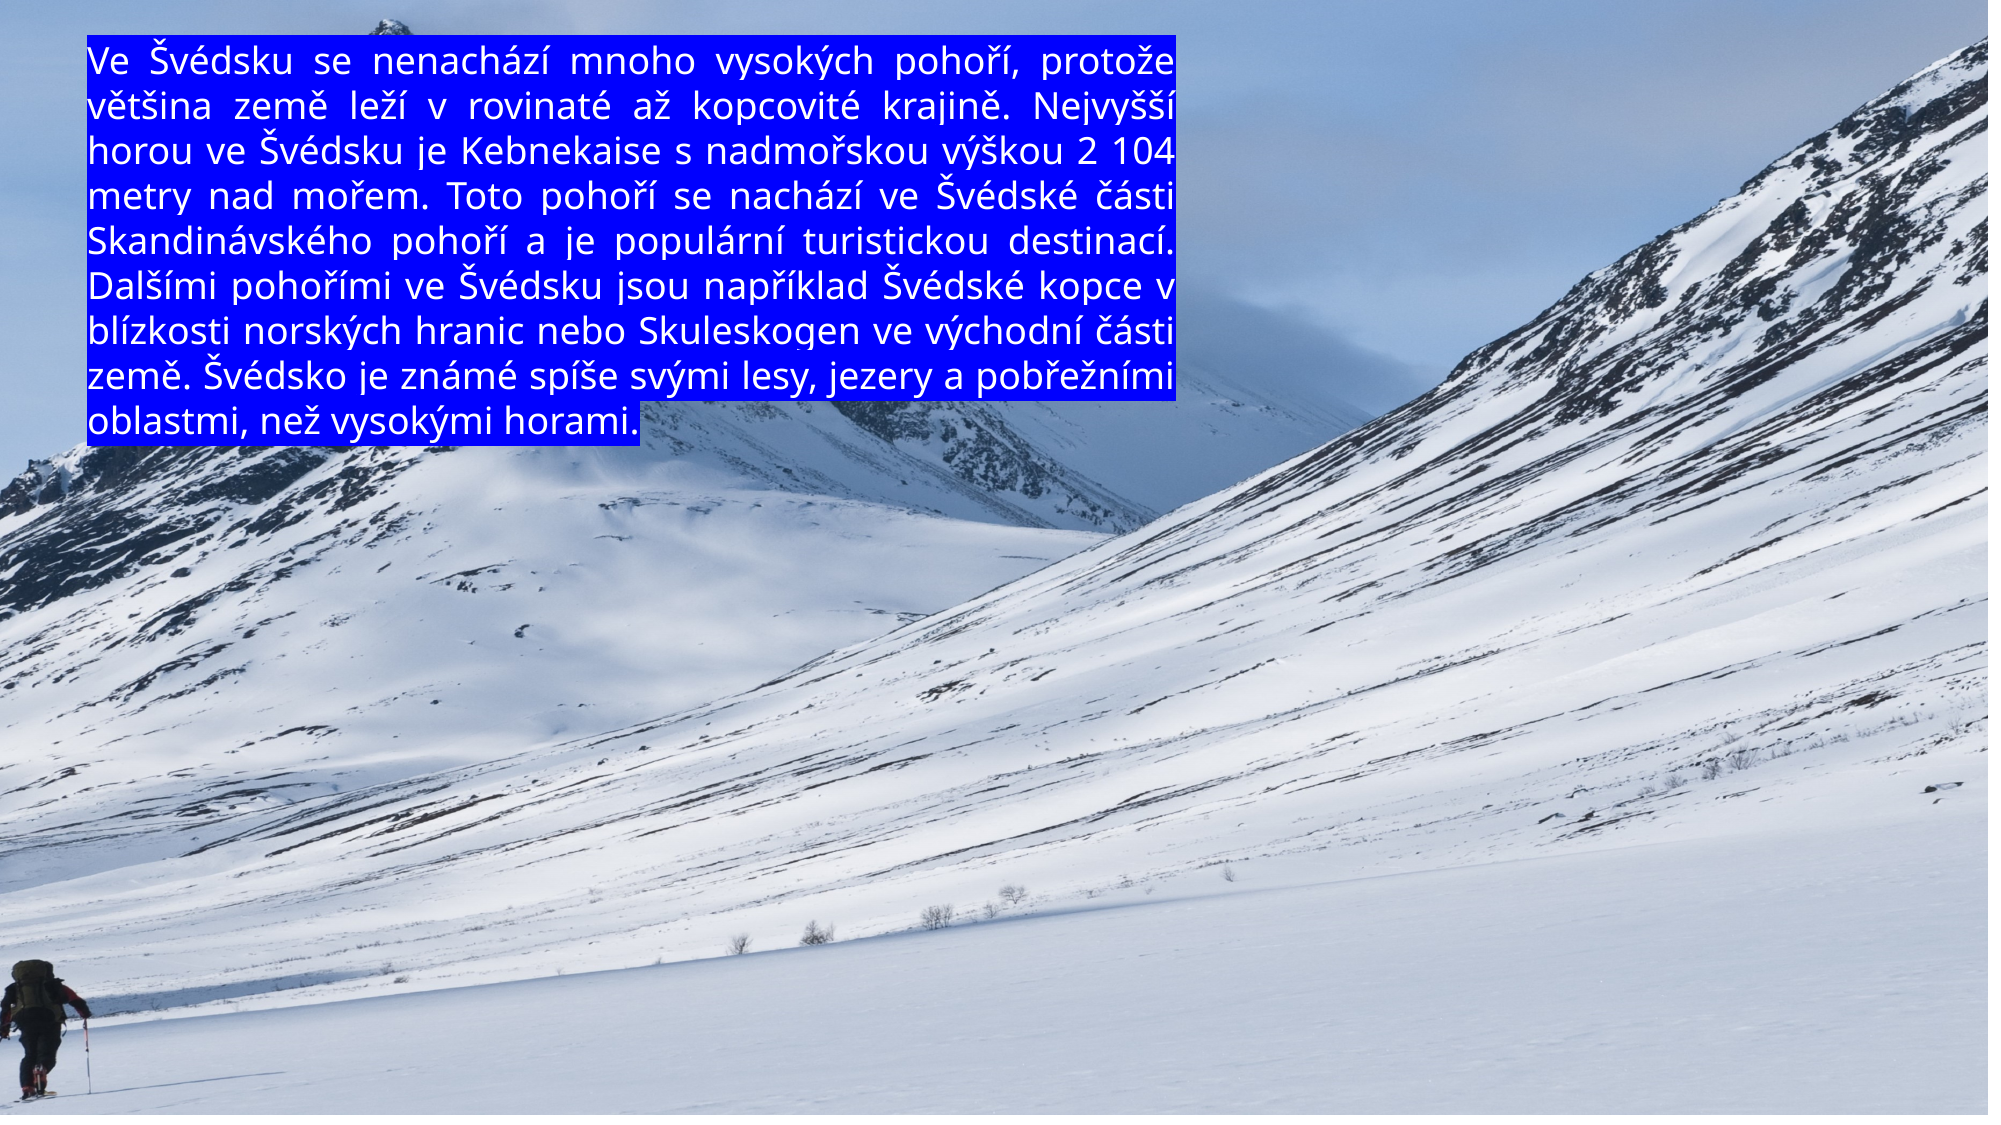

Ve Švédsku se nenachází mnoho vysokých pohoří, protože většina země leží v rovinaté až kopcovité krajině. Nejvyšší horou ve Švédsku je Kebnekaise s nadmořskou výškou 2 104 metry nad mořem. Toto pohoří se nachází ve Švédské části Skandinávského pohoří a je populární turistickou destinací. Dalšími pohořími ve Švédsku jsou například Švédské kopce v blízkosti norských hranic nebo Skuleskogen ve východní části země. Švédsko je známé spíše svými lesy, jezery a pobřežními oblastmi, než vysokými horami.